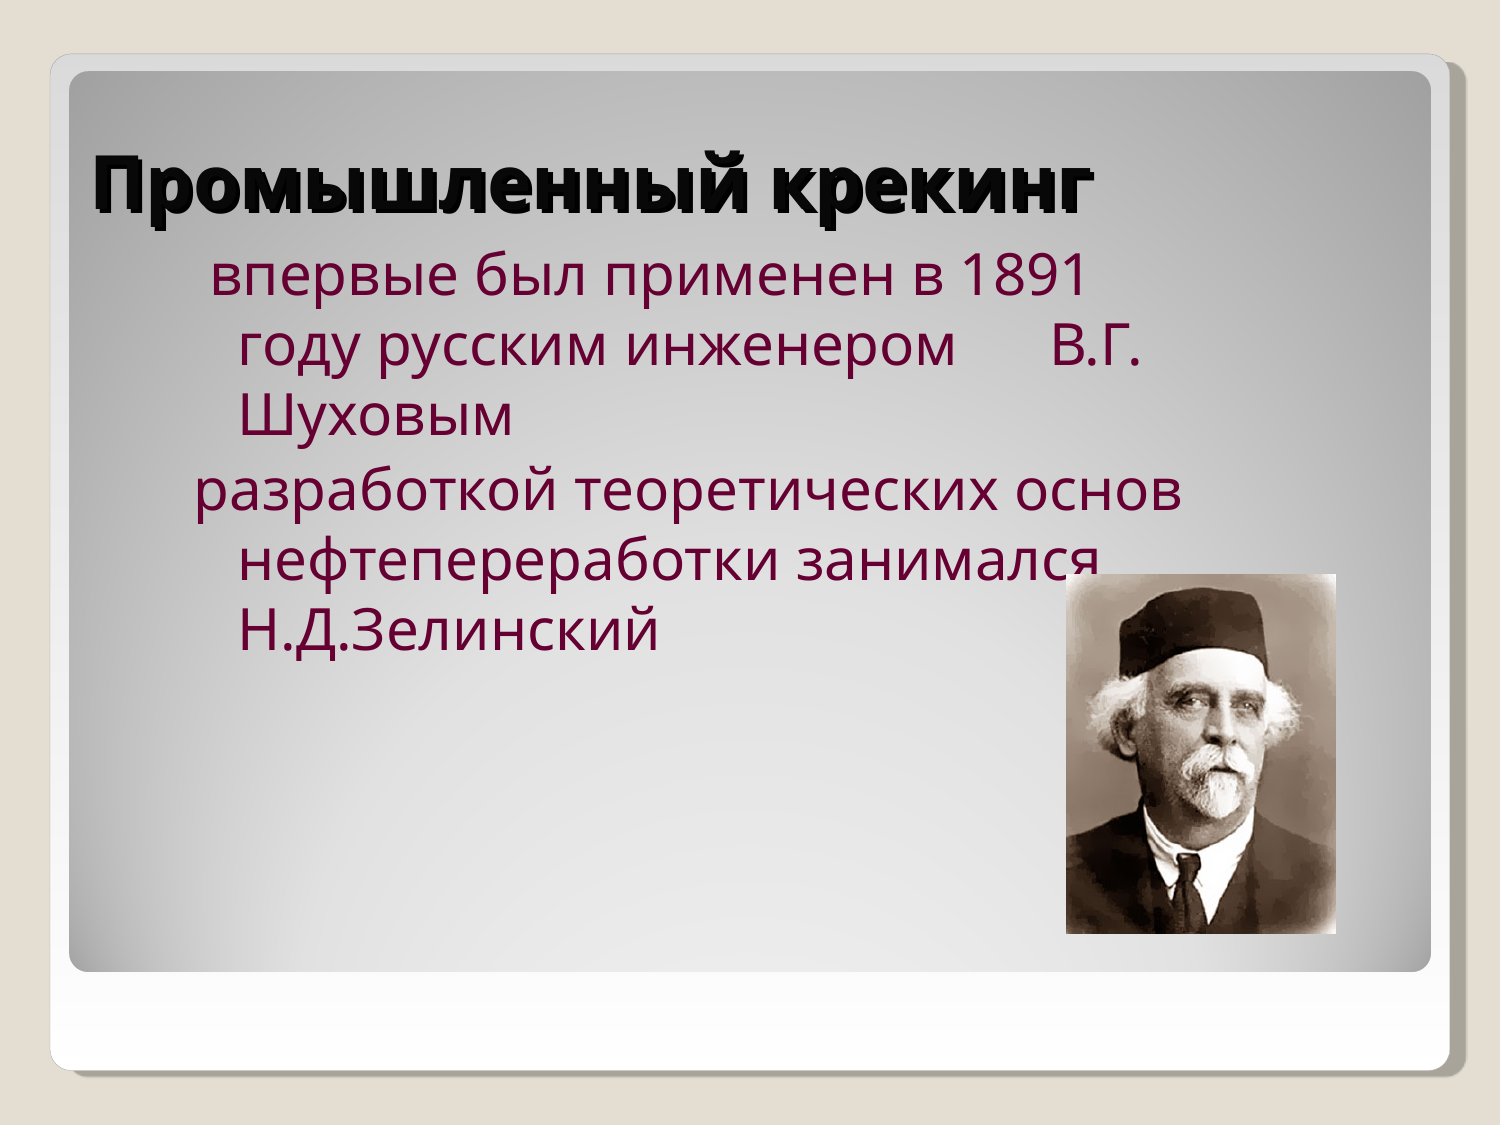

# Промышленный крекинг
 впервые был применен в 1891 году русским инженером В.Г. Шуховым
разработкой теоретических основ нефтепереработки занимался Н.Д.Зелинский